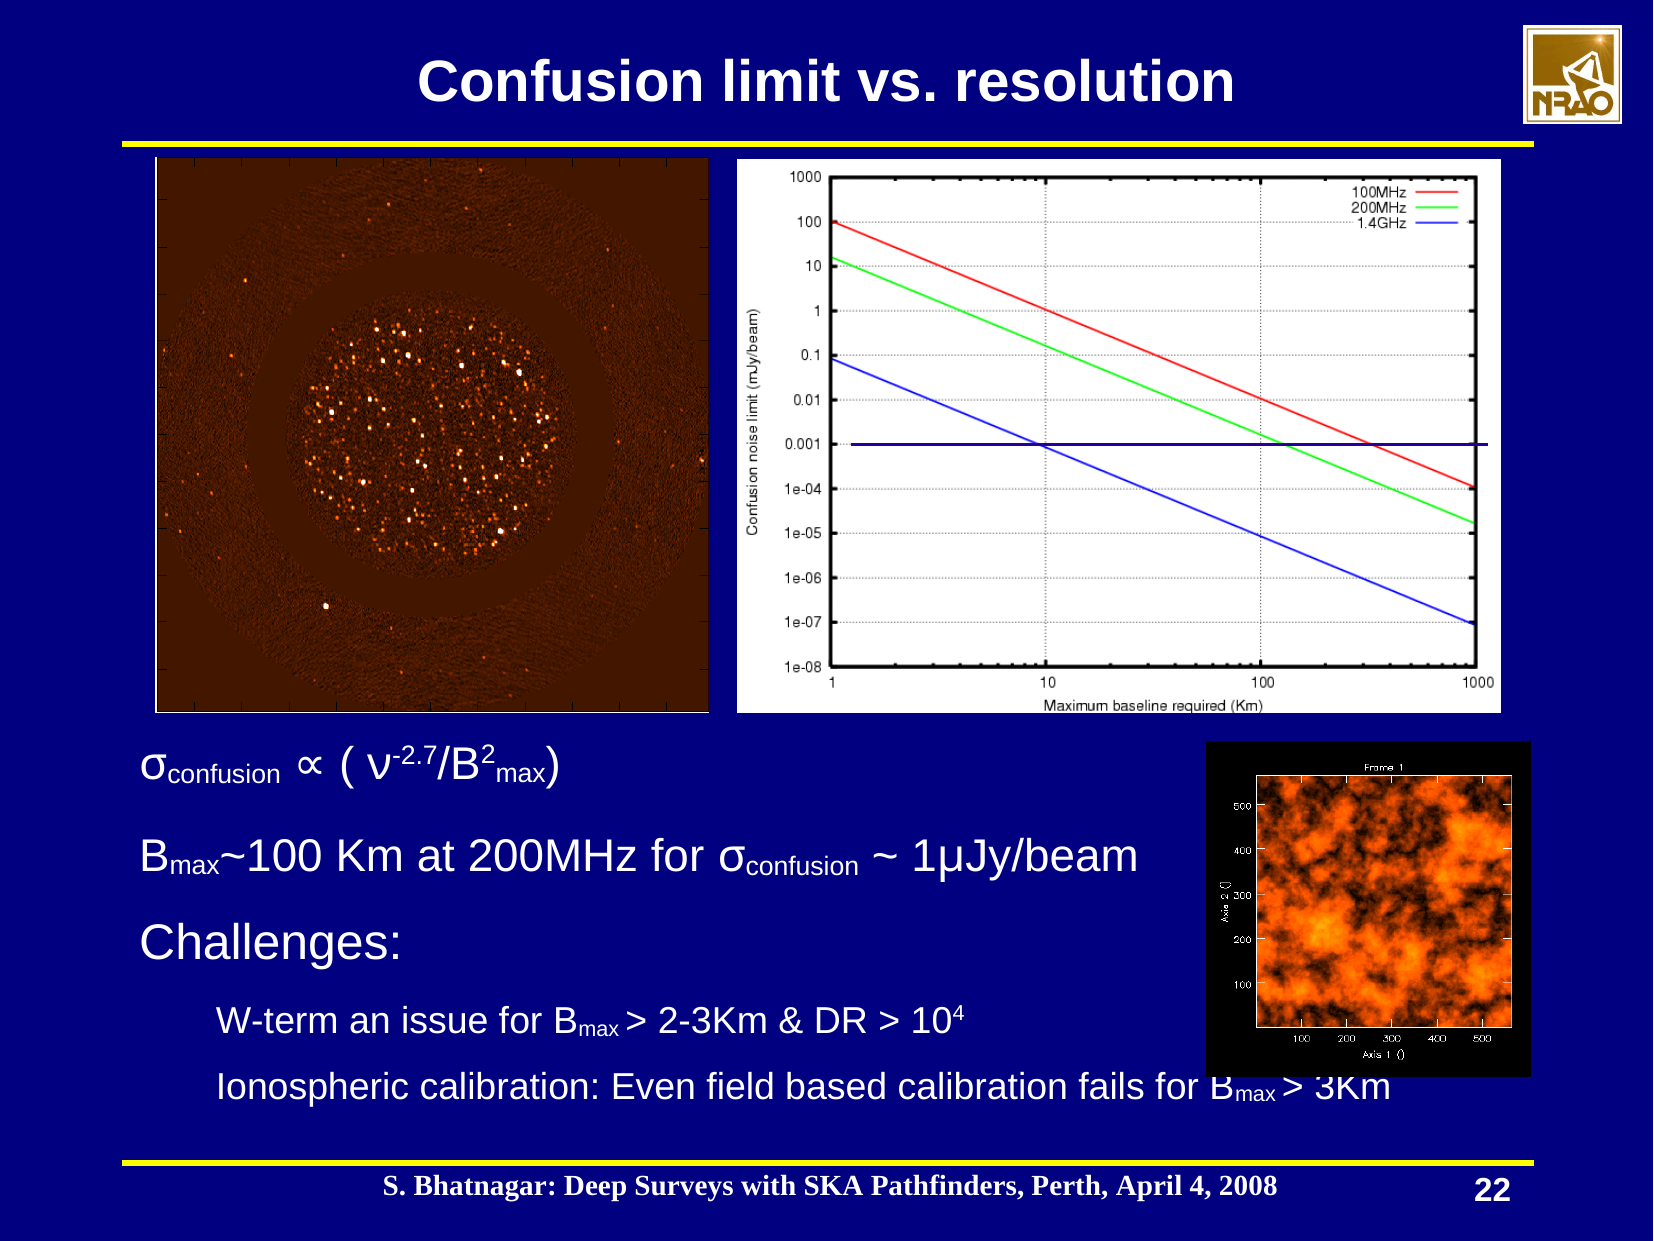

# Confusion limit vs. resolution
σconfusion ∝ ( ν-2.7/B2max)
Bmax~100 Km at 200MHz for σconfusion ~ 1μJy/beam
Challenges:
W-term an issue for Bmax > 2-3Km & DR > 104
Ionospheric calibration: Even field based calibration fails for Bmax > 3Km